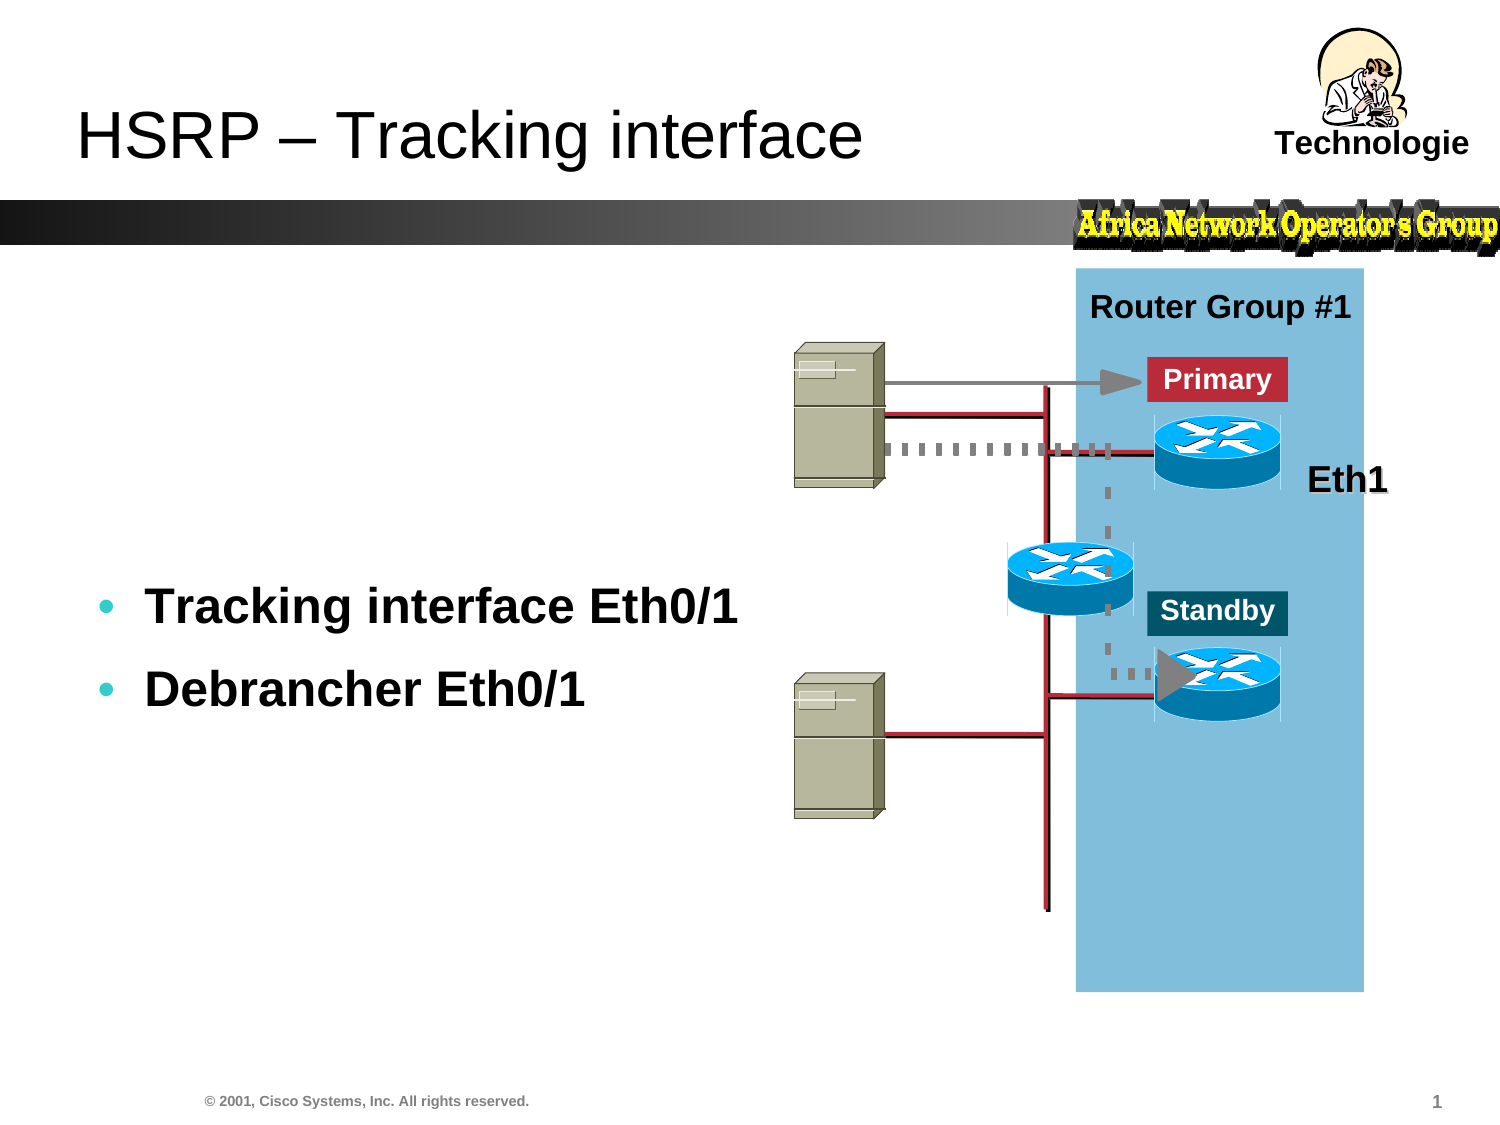

Technologie
# HSRP – Tracking interface
Router Group #1
Tracking interface Eth0/1
Debrancher Eth0/1
Primary
Eth1
Standby